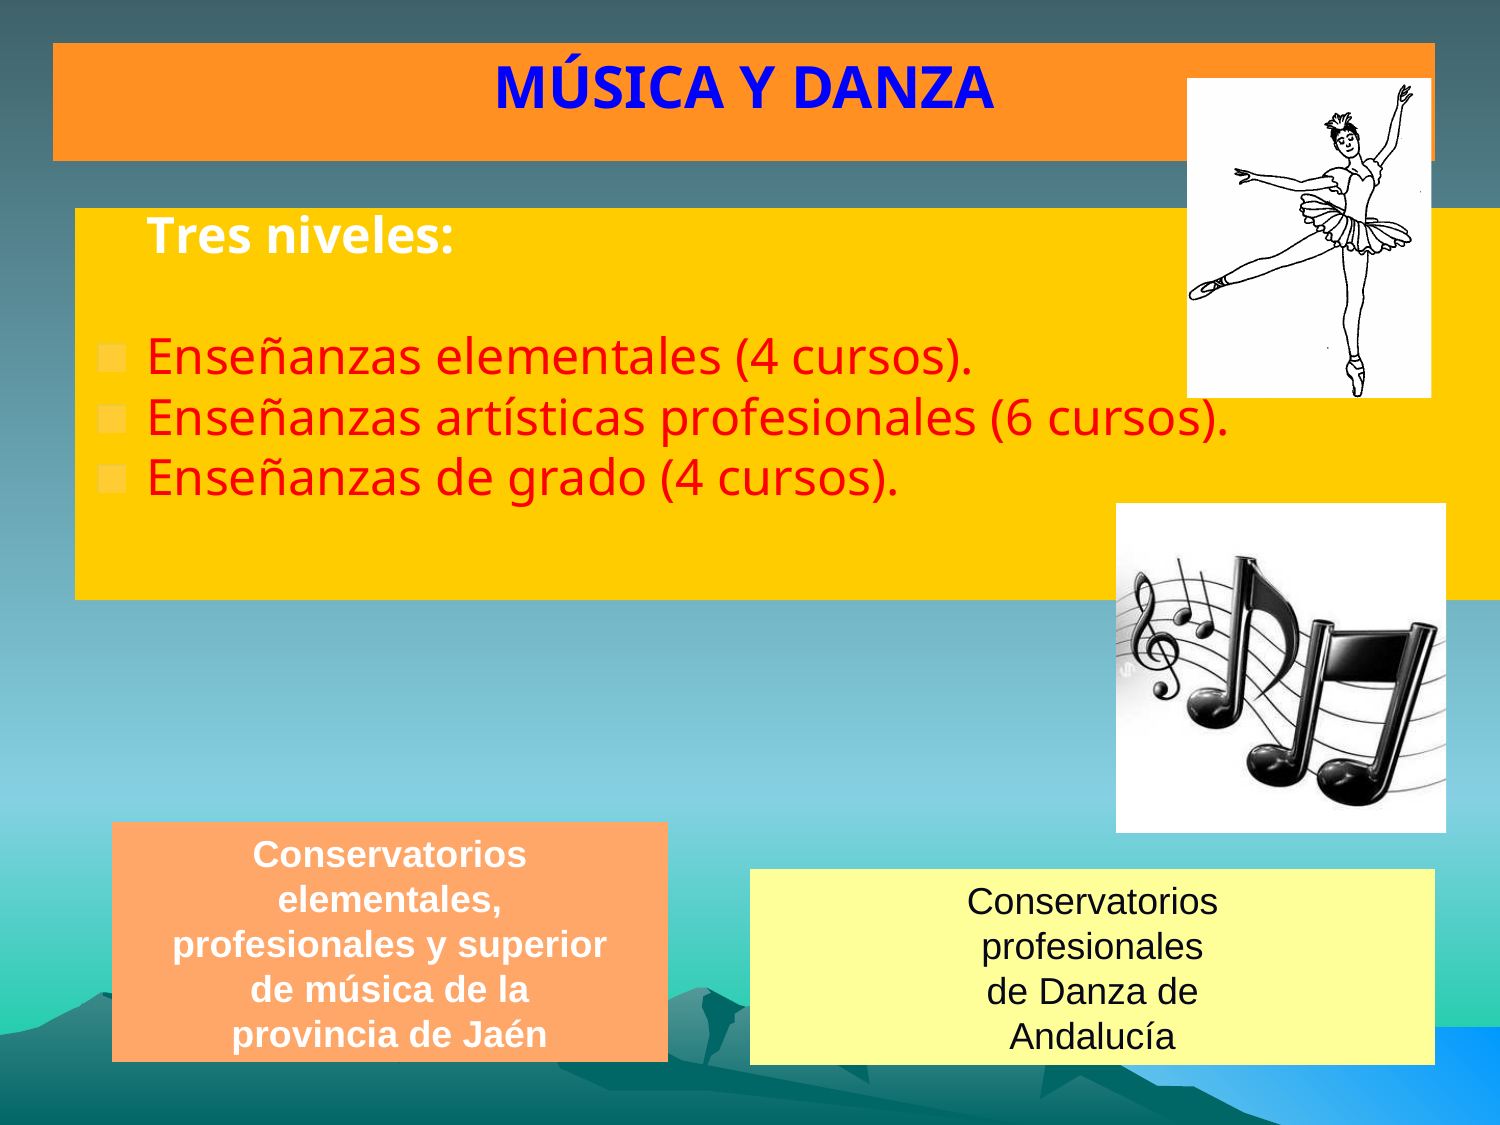

MÚSICA Y DANZA
# Tres niveles:
Enseñanzas elementales (4 cursos).
Enseñanzas artísticas profesionales (6 cursos).
Enseñanzas de grado (4 cursos).
Conservatorios
elementales,
profesionales y superior
de música de la
provincia de Jaén
Conservatorios
profesionales
de Danza de
Andalucía